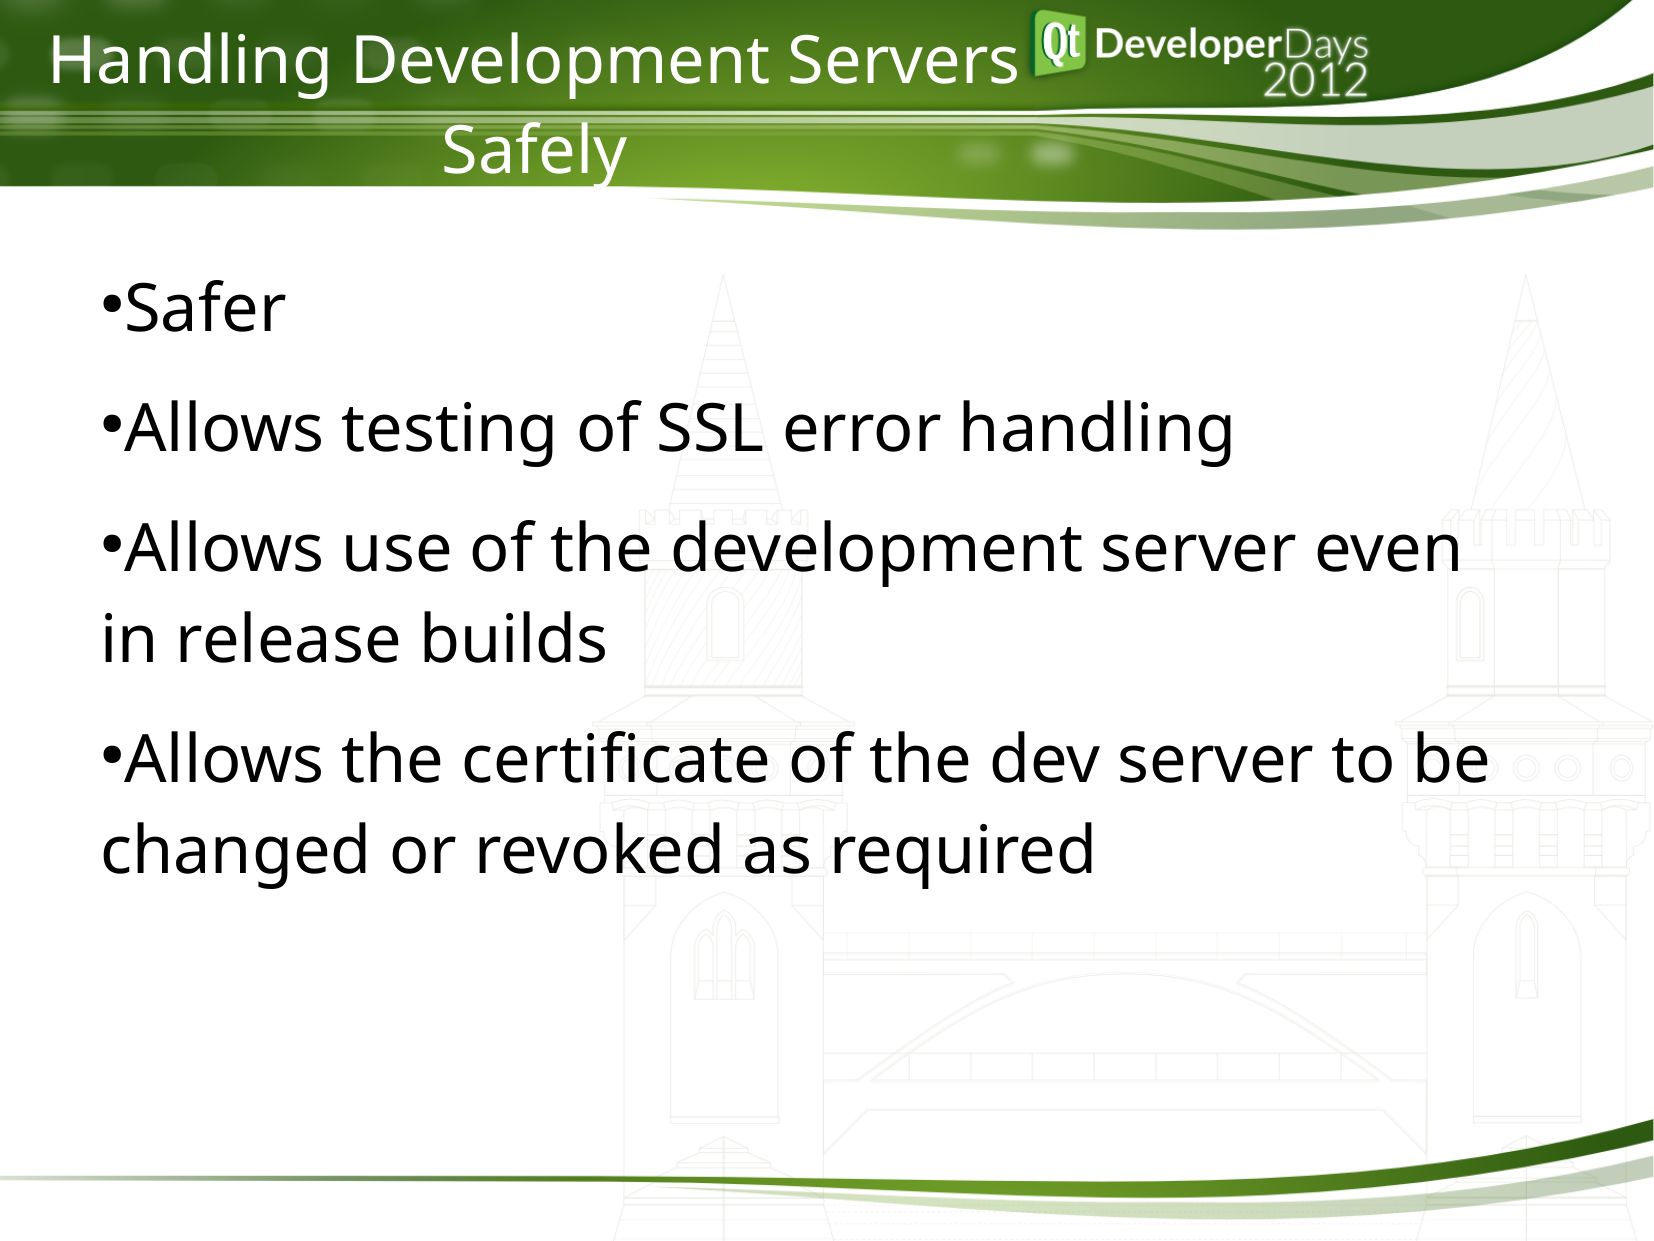

# Handling Development Servers Safely
Safer
Allows testing of SSL error handling
Allows use of the development server even in release builds
Allows the certificate of the dev server to be changed or revoked as required